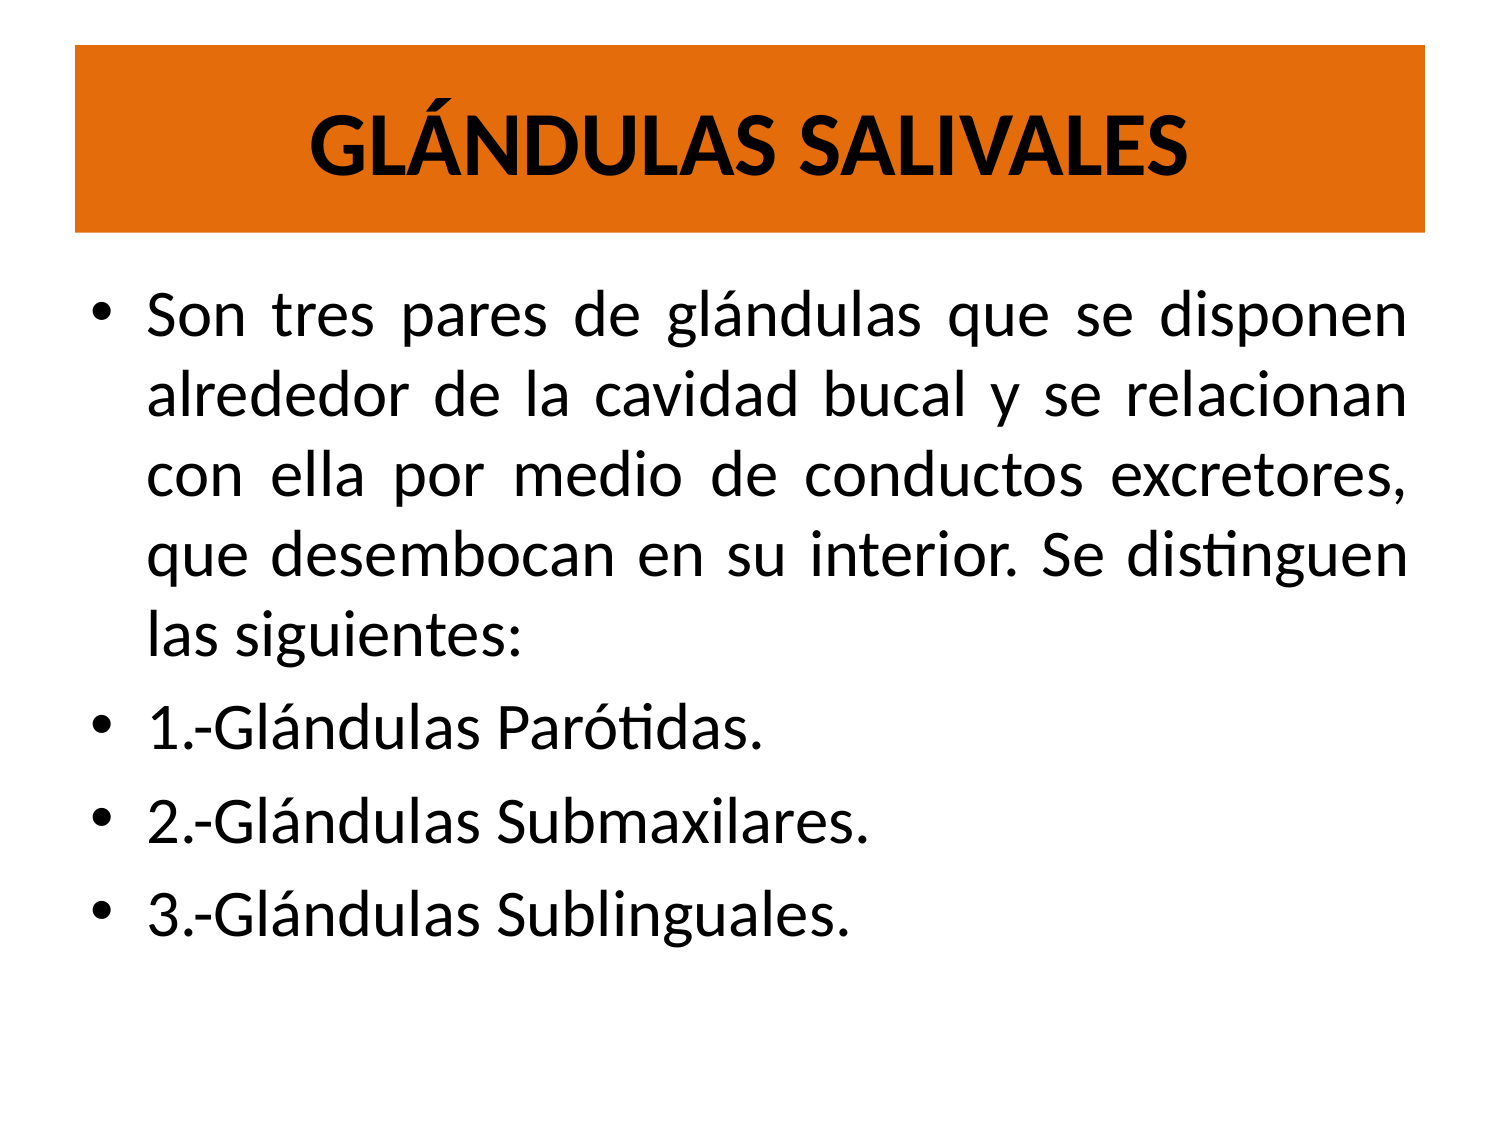

# GLÁNDULAS SALIVALES
Son tres pares de glándulas que se disponen alrededor de la cavidad bucal y se relacionan con ella por medio de conductos excretores, que desembocan en su interior. Se distinguen las siguientes:
1.-Glándulas Parótidas.
2.-Glándulas Submaxilares.
3.-Glándulas Sublinguales.